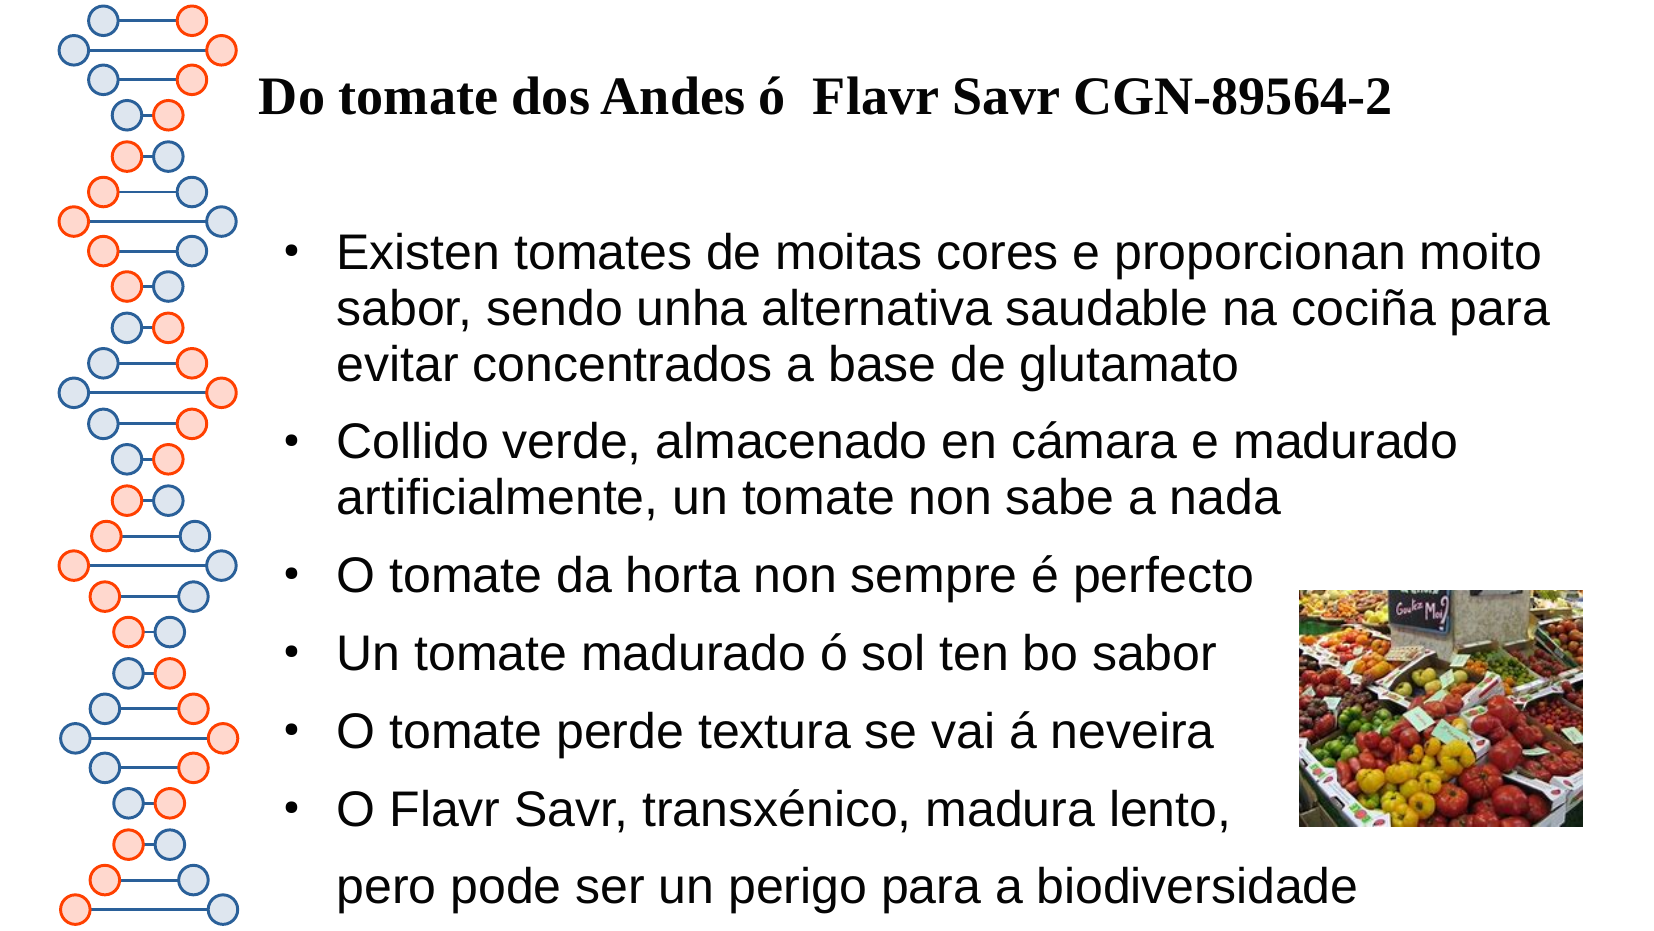

# Do tomate dos Andes ó Flavr Savr CGN-89564-2
Existen tomates de moitas cores e proporcionan moito sabor, sendo unha alternativa saudable na cociña para evitar concentrados a base de glutamato
Collido verde, almacenado en cámara e madurado artificialmente, un tomate non sabe a nada
O tomate da horta non sempre é perfecto
Un tomate madurado ó sol ten bo sabor
O tomate perde textura se vai á neveira
O Flavr Savr, transxénico, madura lento,
pero pode ser un perigo para a biodiversidade